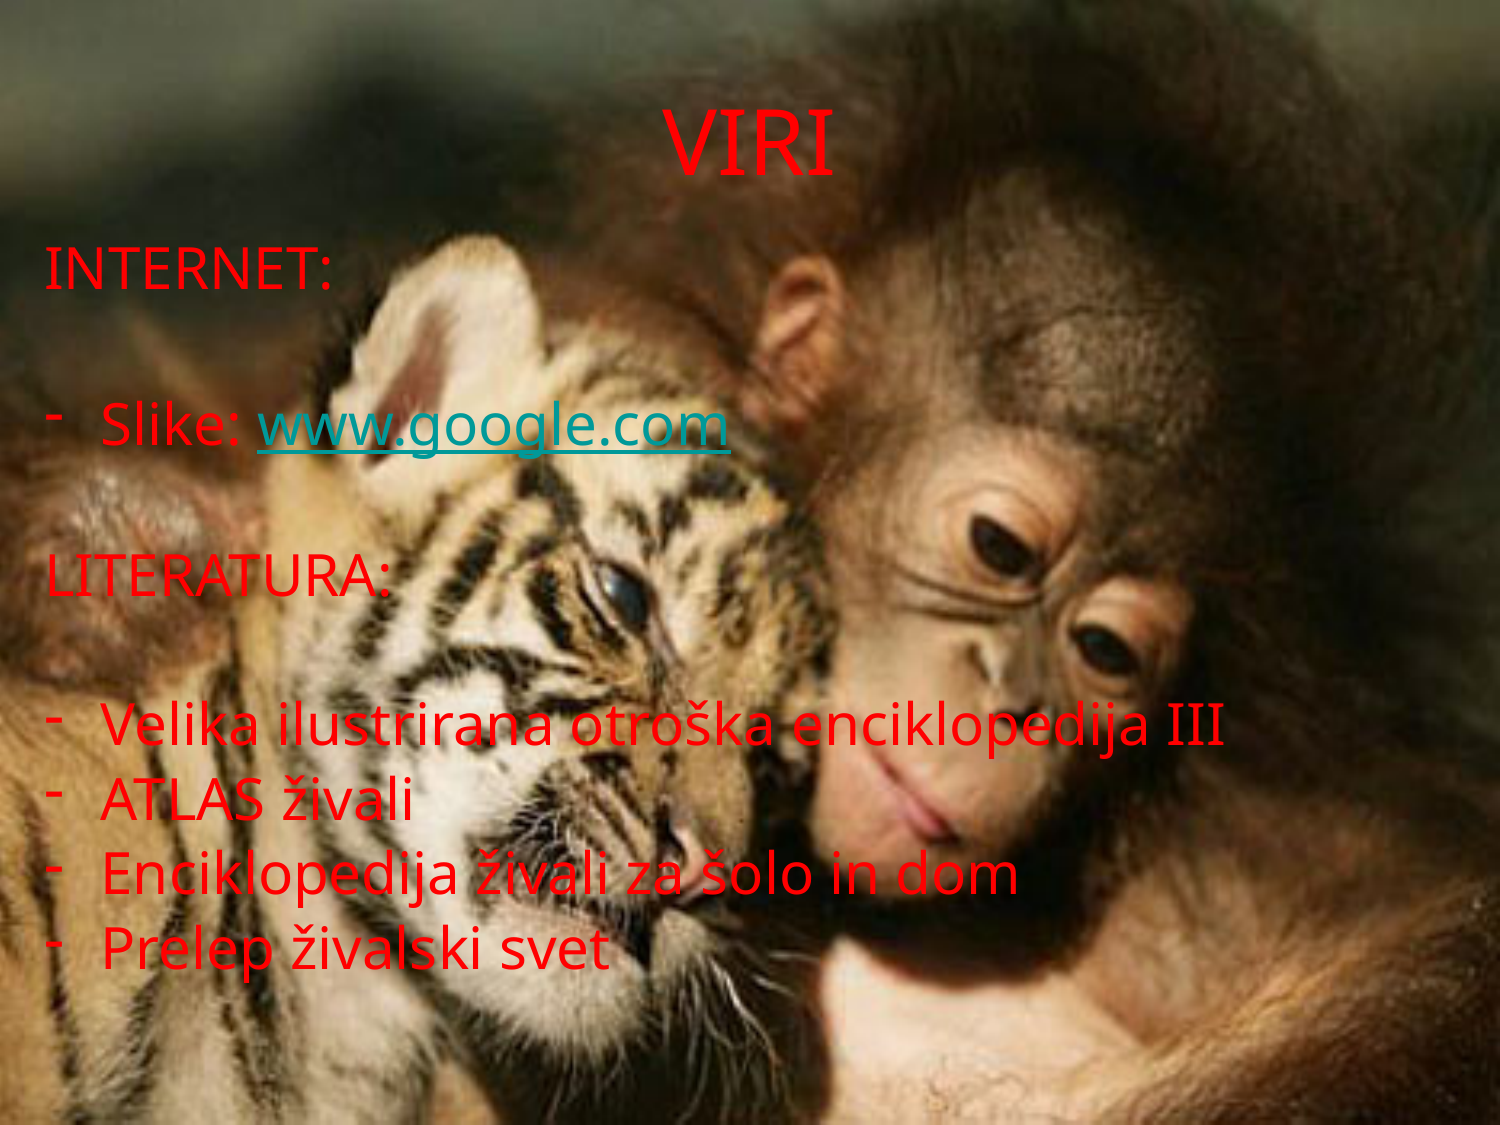

# VIRI
INTERNET:
Slike: www.google.com
LITERATURA:
Velika ilustrirana otroška enciklopedija III
ATLAS živali
Enciklopedija živali za šolo in dom
Prelep živalski svet